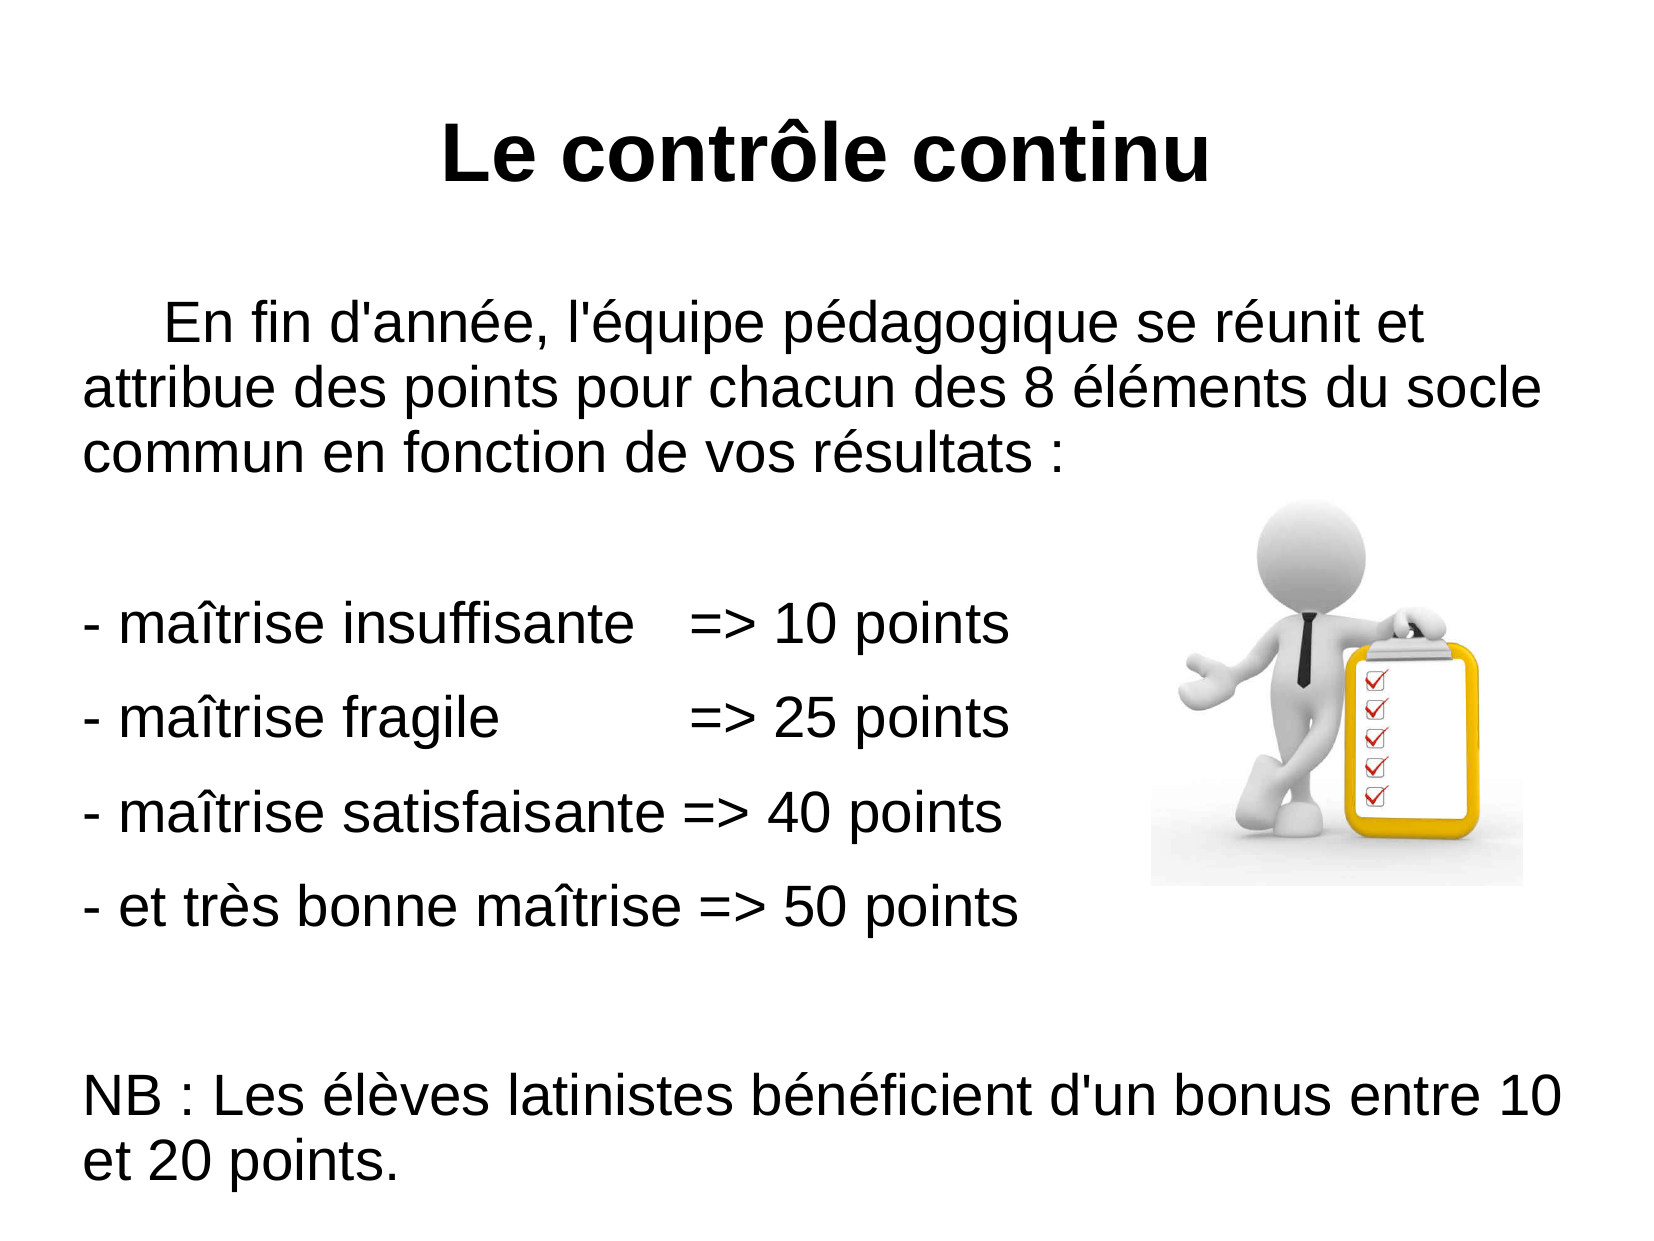

# Le contrôle continu
 En fin d'année, l'équipe pédagogique se réunit et attribue des points pour chacun des 8 éléments du socle commun en fonction de vos résultats :
- maîtrise insuffisante 	 => 10 points
- maîtrise fragile 		 => 25 points
- maîtrise satisfaisante => 40 points
- et très bonne maîtrise => 50 points
NB : Les élèves latinistes bénéficient d'un bonus entre 10 et 20 points.